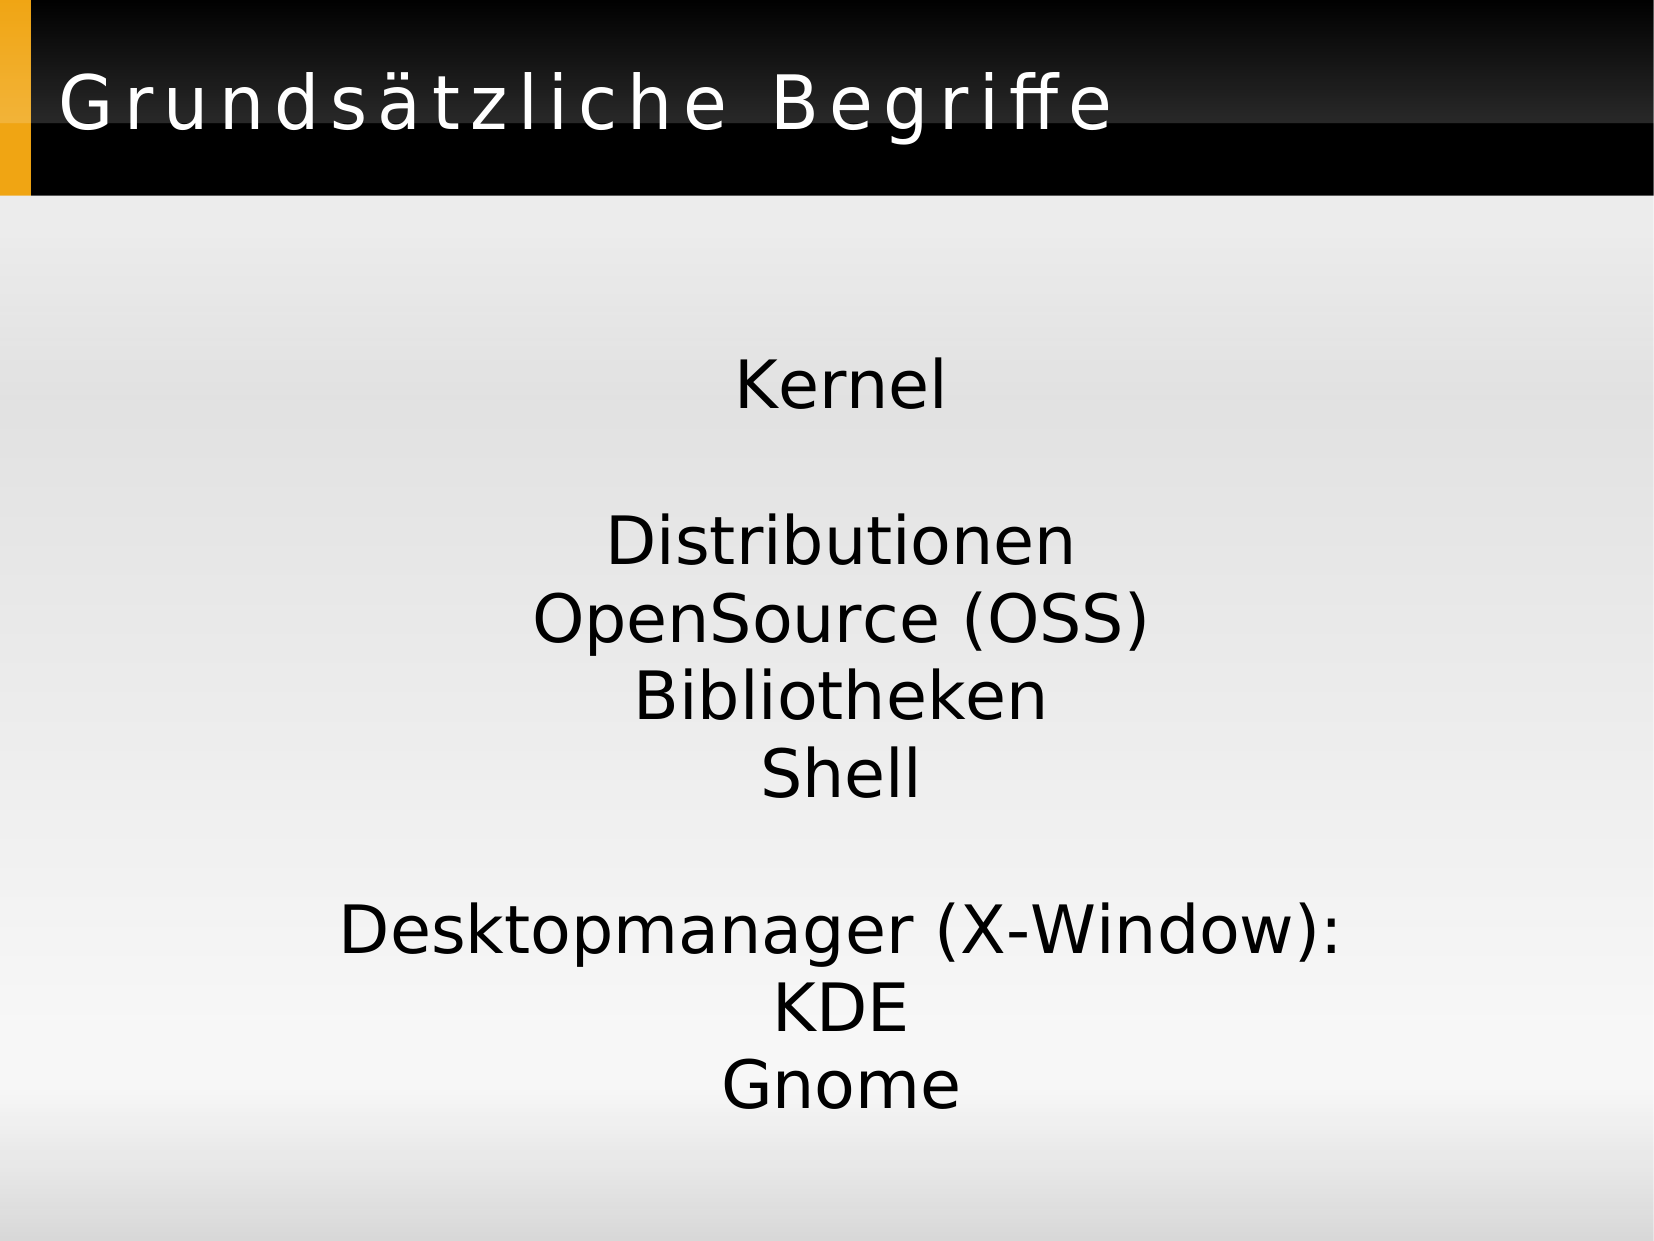

# Grundsätzliche Begriffe
Kernel
Distributionen
OpenSource (OSS)
Bibliotheken
Shell
Desktopmanager (X-Window):
KDE
Gnome